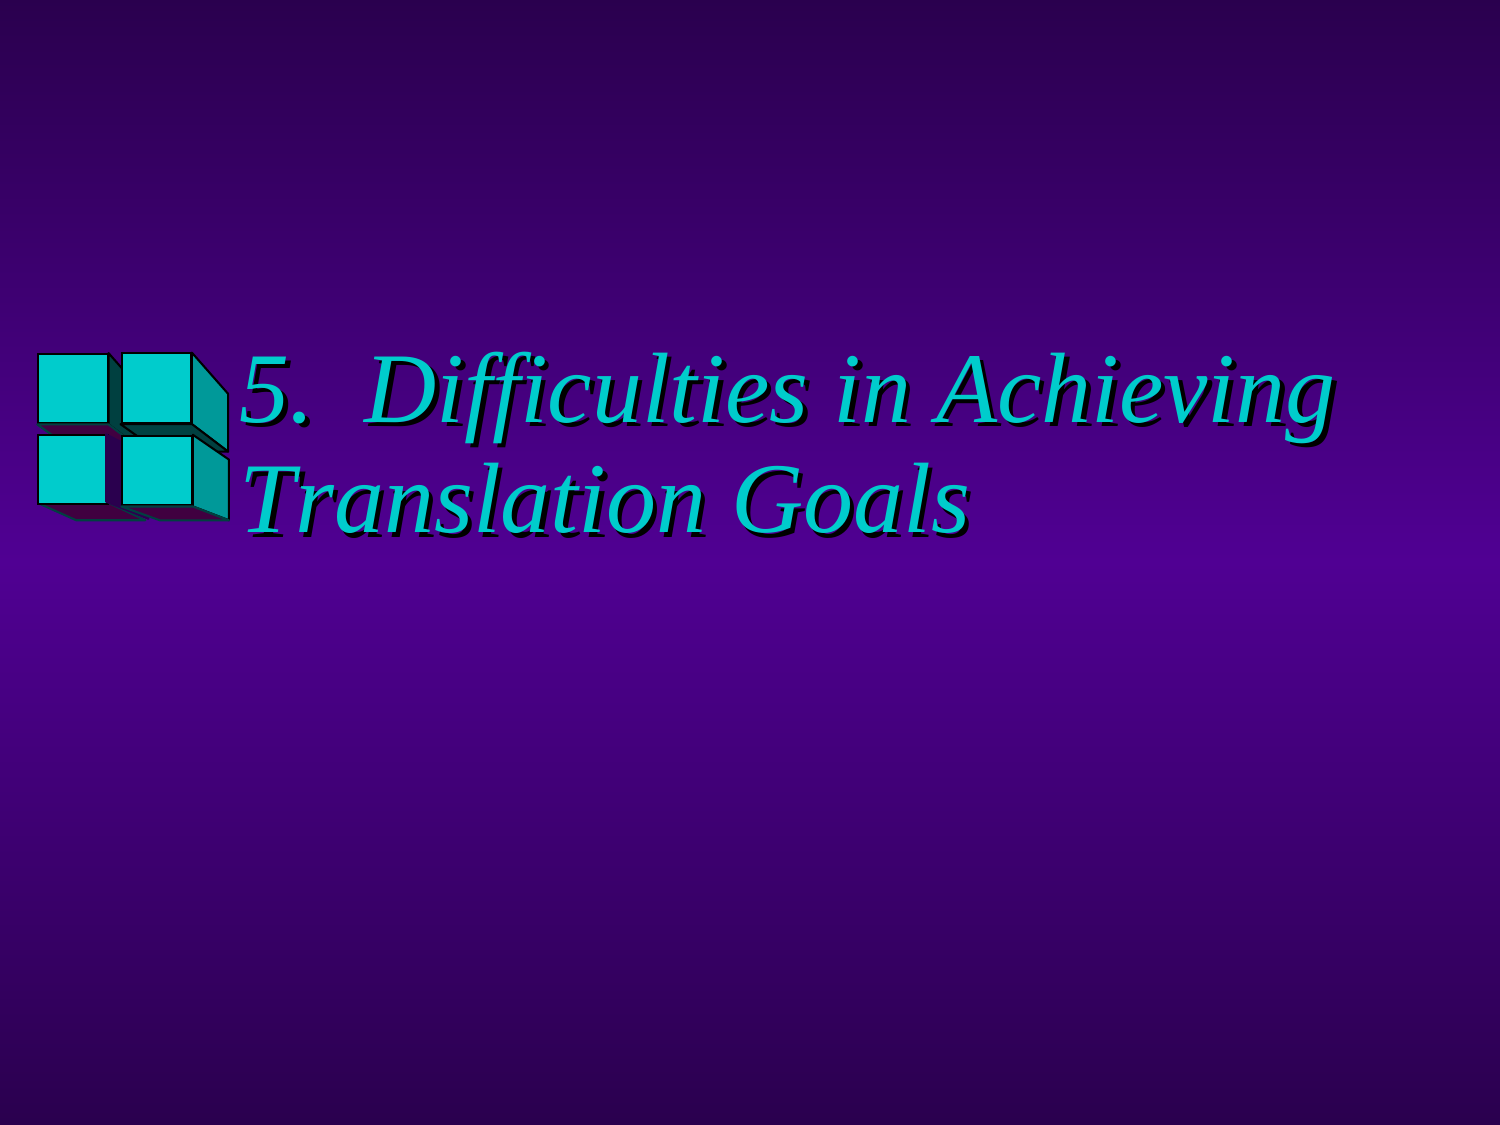

# 5. Difficulties in Achieving Translation Goals